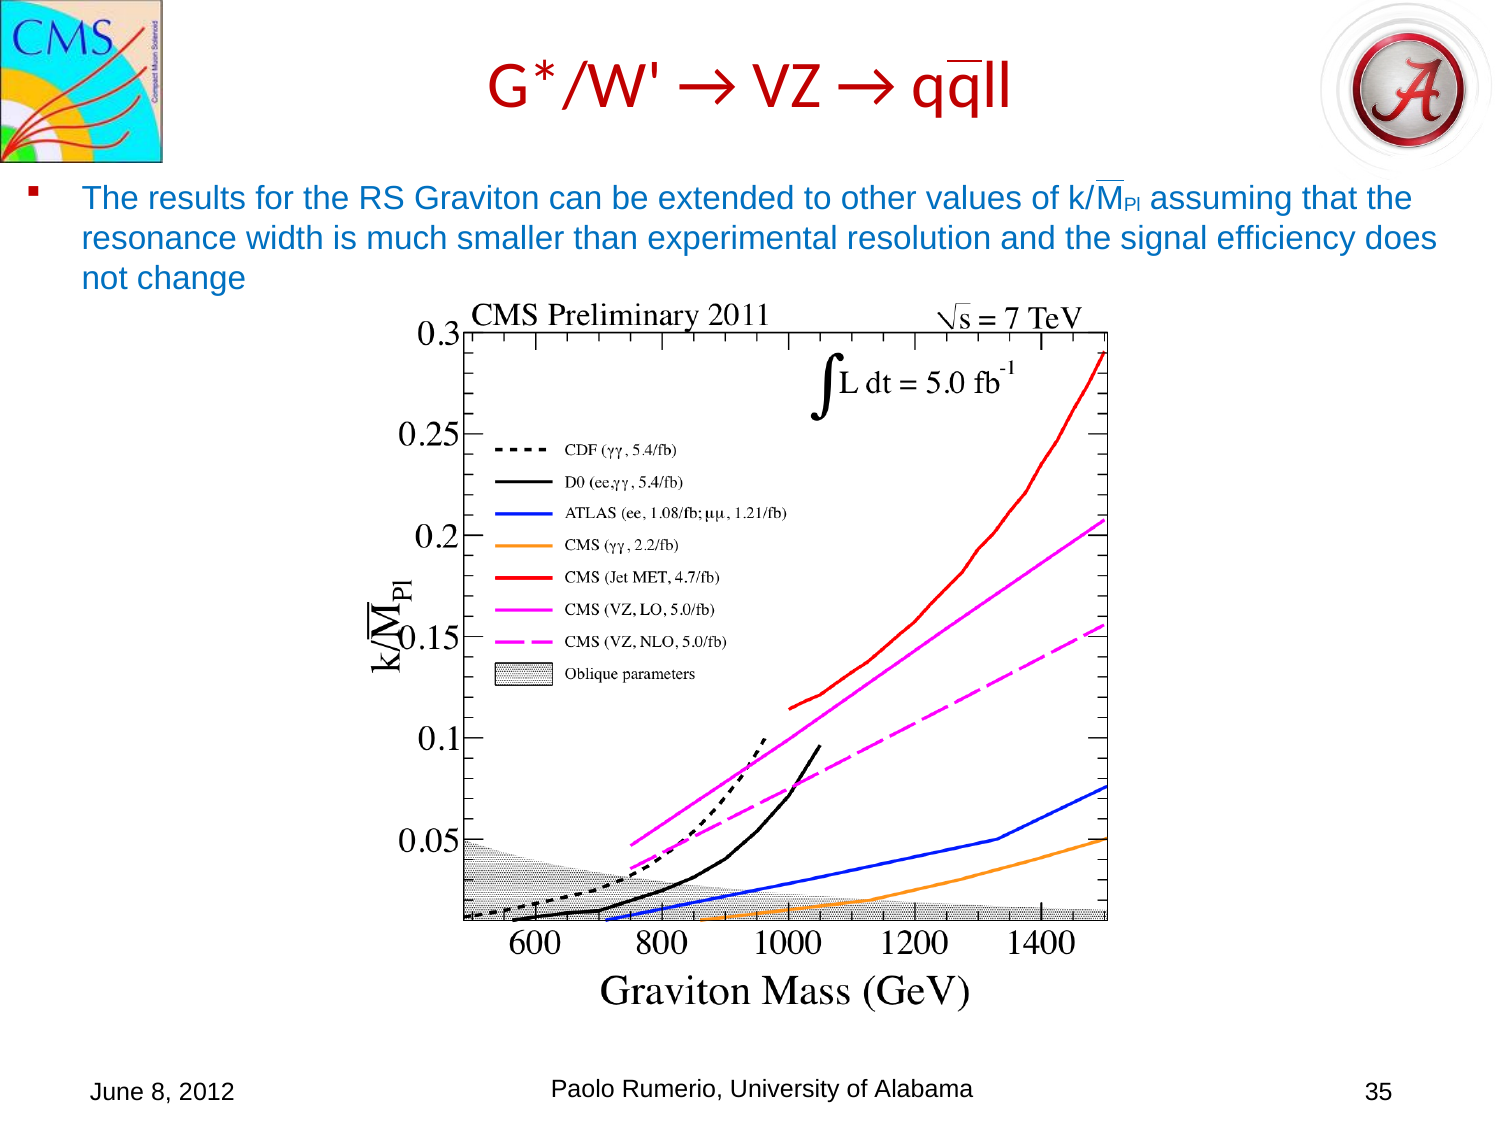

G*/W' → VZ → qqll
The results for the RS Graviton can be extended to other values of k/MPl assuming that the resonance width is much smaller than experimental resolution and the signal efficiency does not change
Paolo Rumerio, Univ. of Alabama
June 8, 2012
35